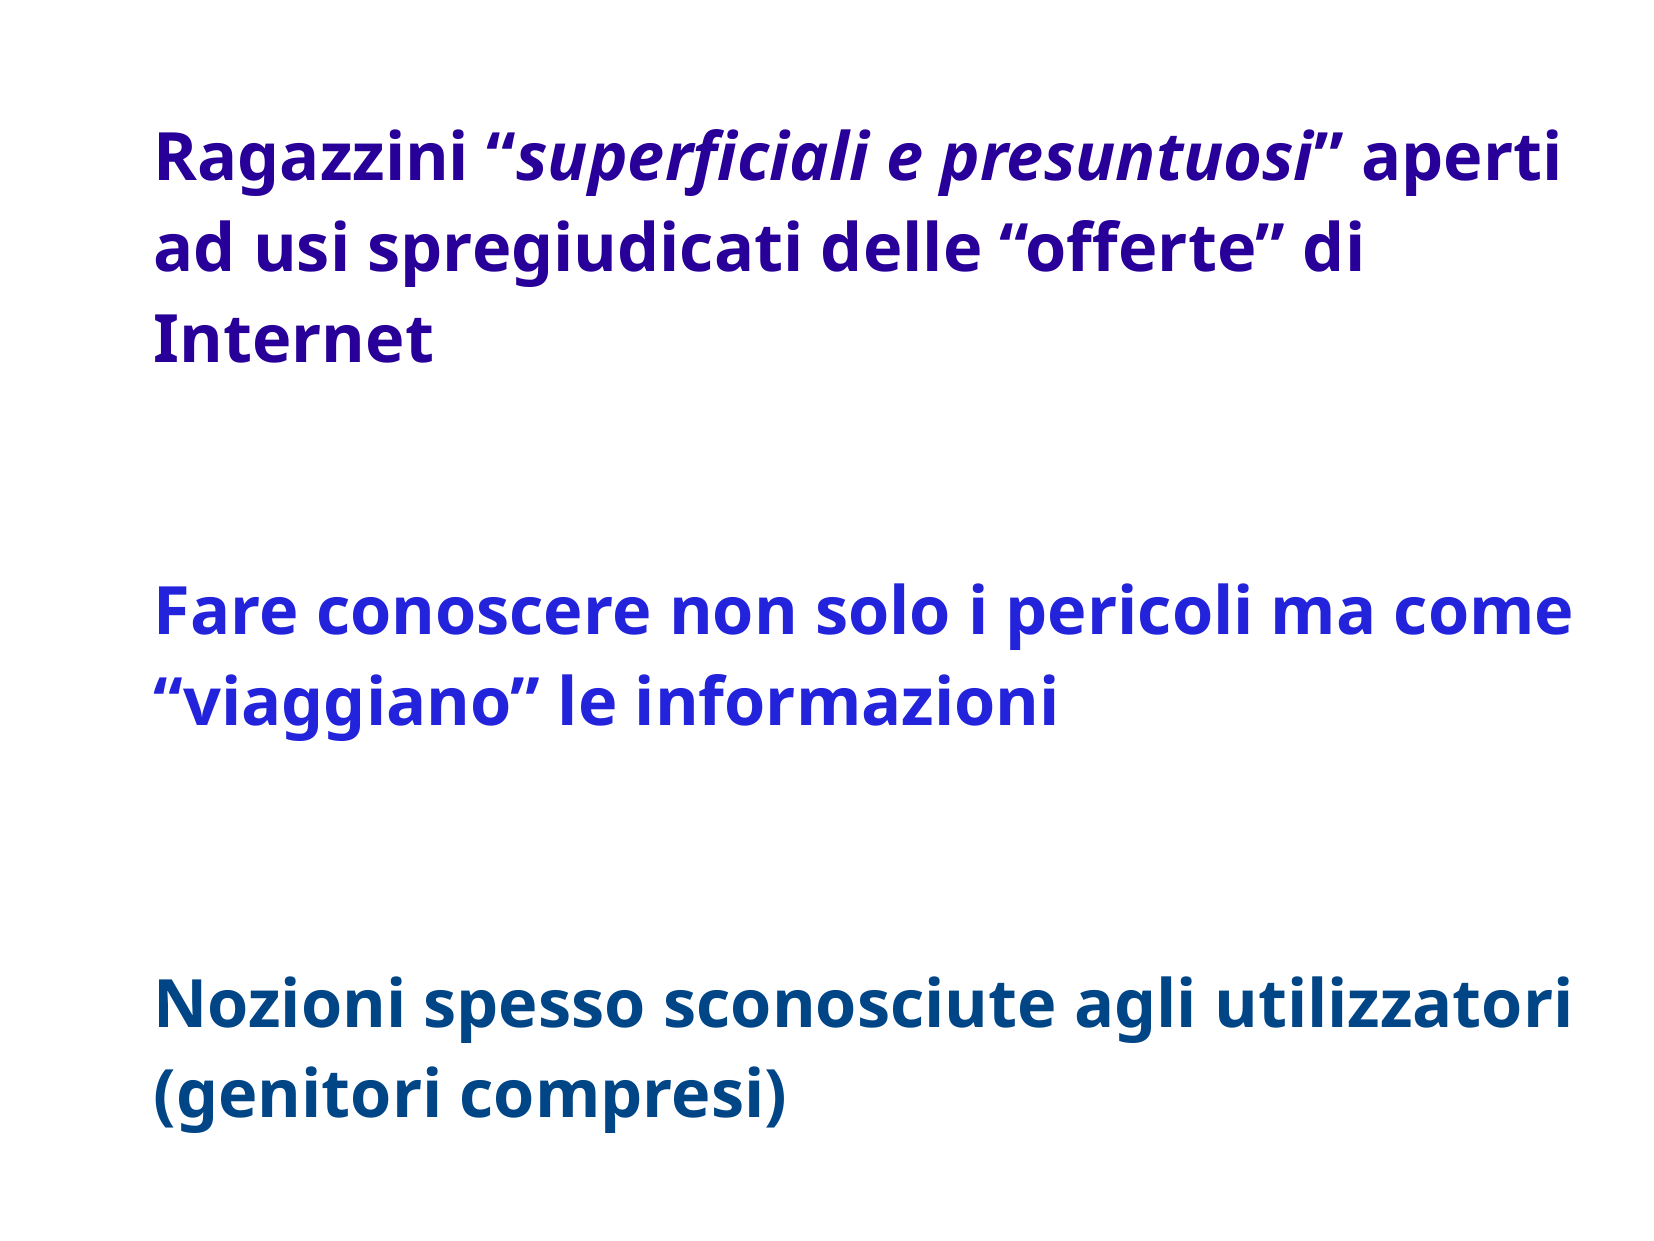

# Ragazzini “superficiali e presuntuosi” aperti ad usi spregiudicati delle “offerte” di Internet Fare conoscere non solo i pericoli ma come “viaggiano” le informazioni
Nozioni spesso sconosciute agli utilizzatori (genitori compresi)